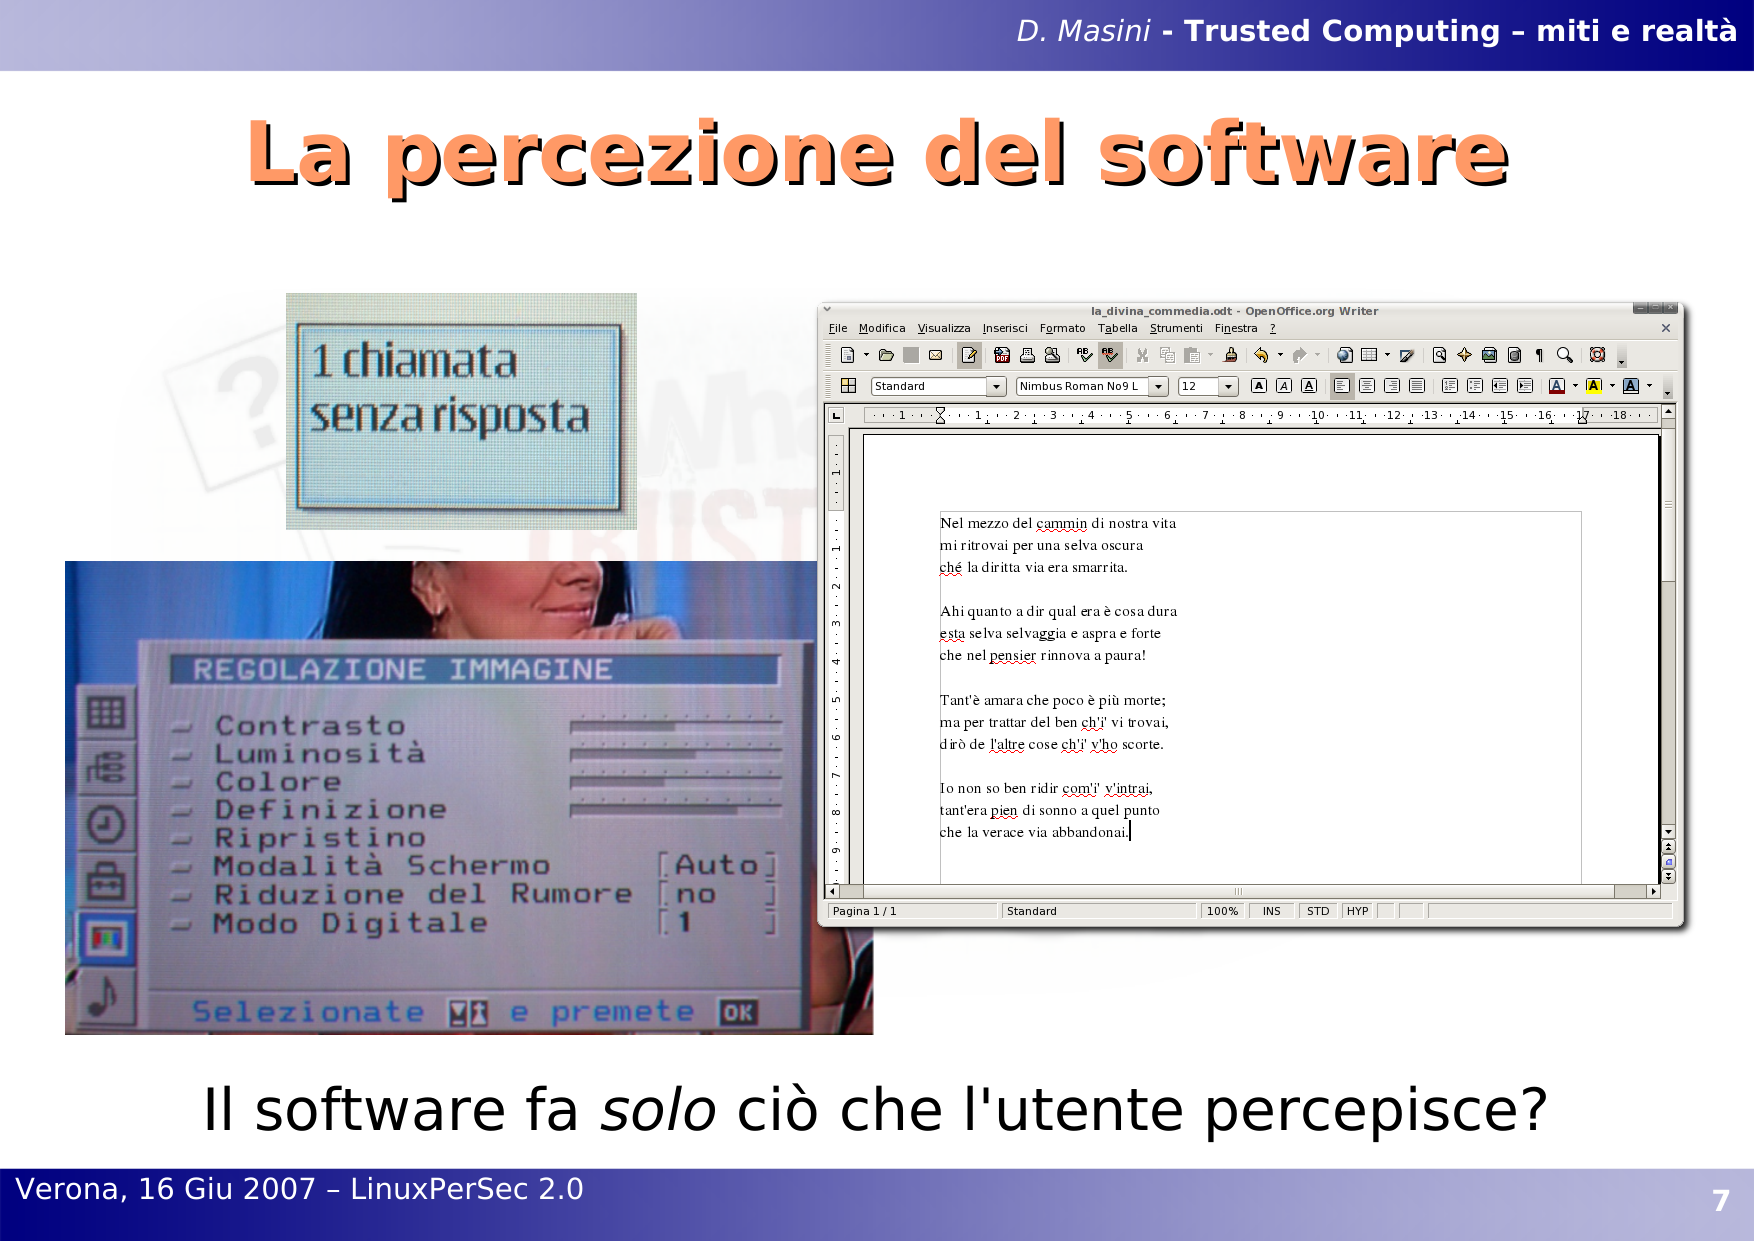

# La percezione del software
Il software fa solo ciò che l'utente percepisce?